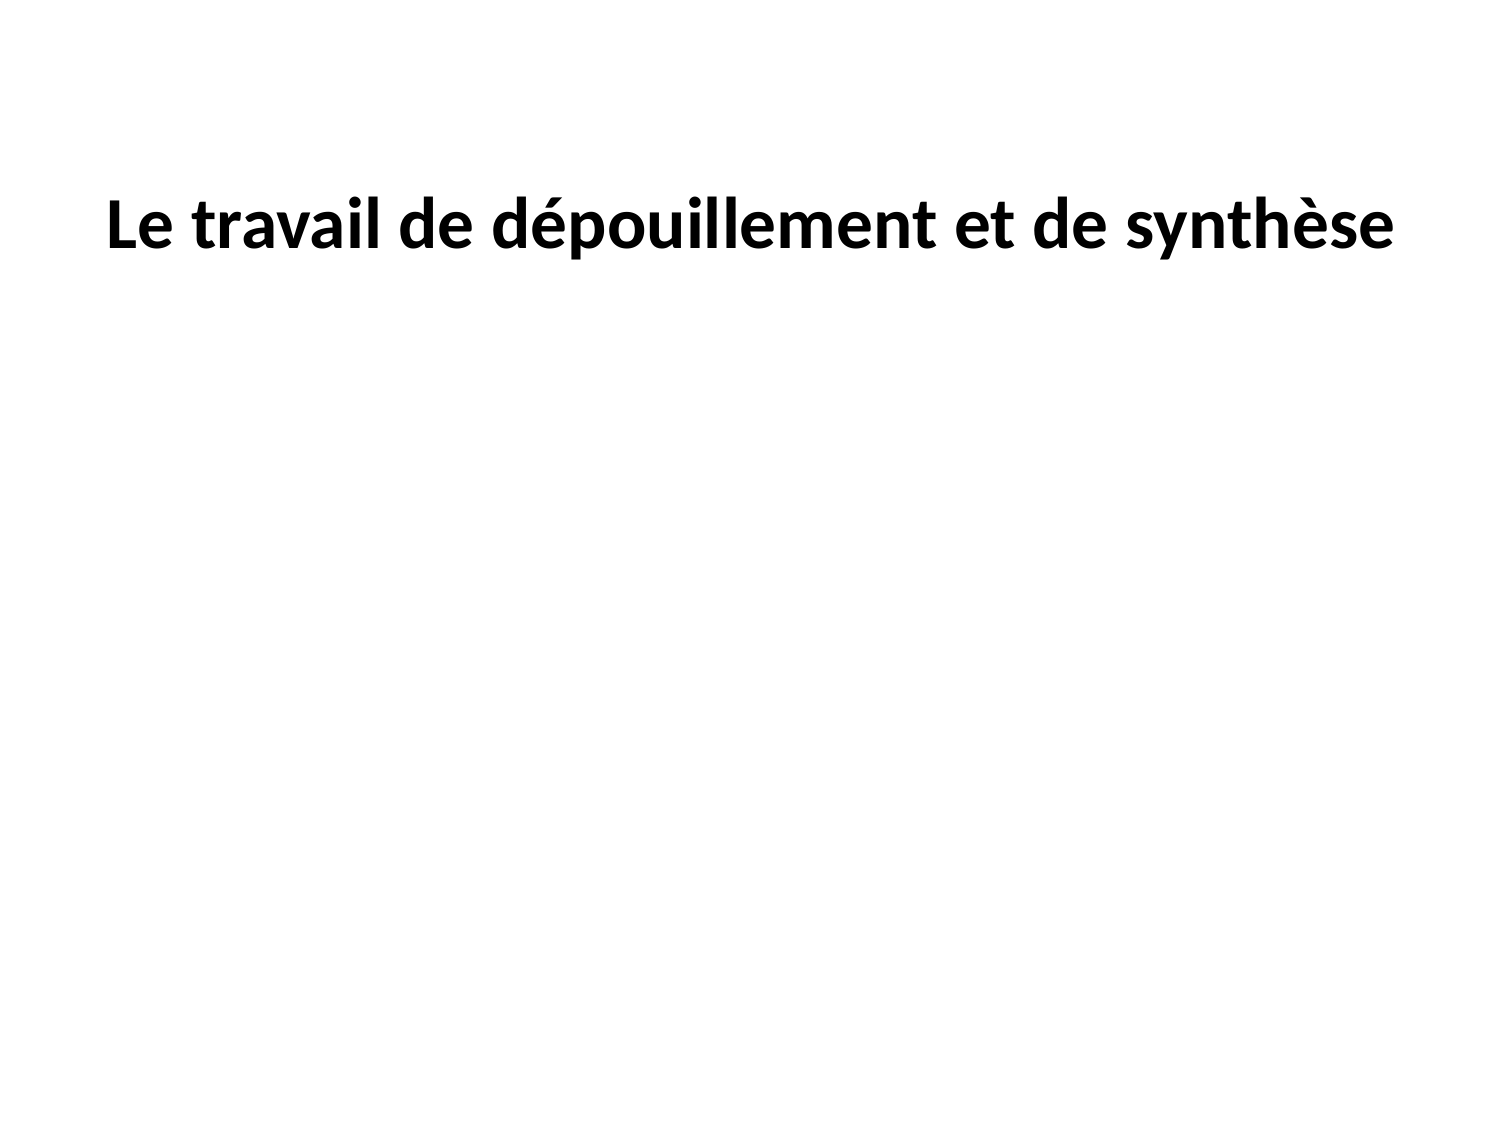

# Le travail de dépouillement et de synthèse